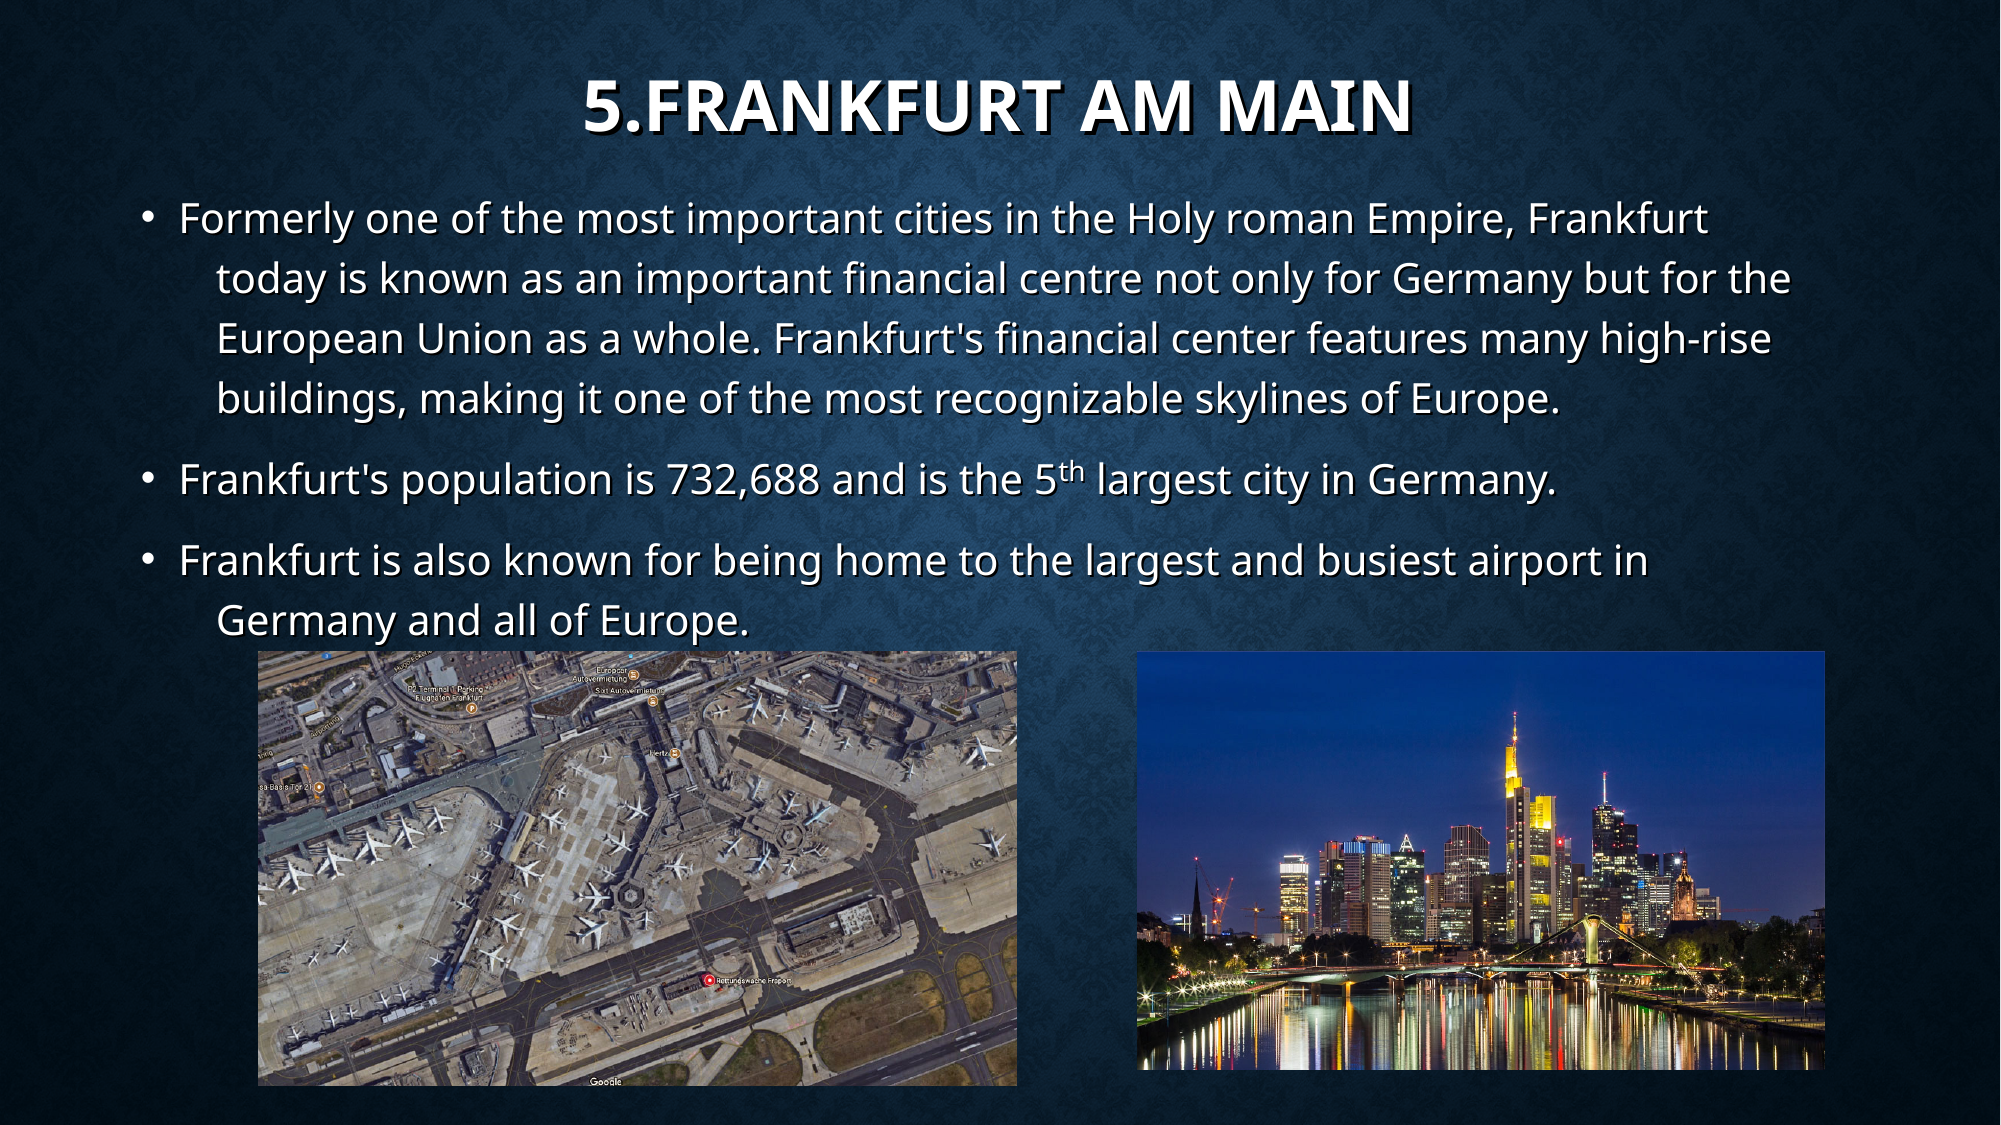

# 5.Frankfurt am main
Formerly one of the most important cities in the Holy roman Empire, Frankfurt today is known as an important financial centre not only for Germany but for the European Union as a whole. Frankfurt's financial center features many high-rise buildings, making it one of the most recognizable skylines of Europe.
Frankfurt's population is 732,688 and is the 5th largest city in Germany.
Frankfurt is also known for being home to the largest and busiest airport in Germany and all of Europe.